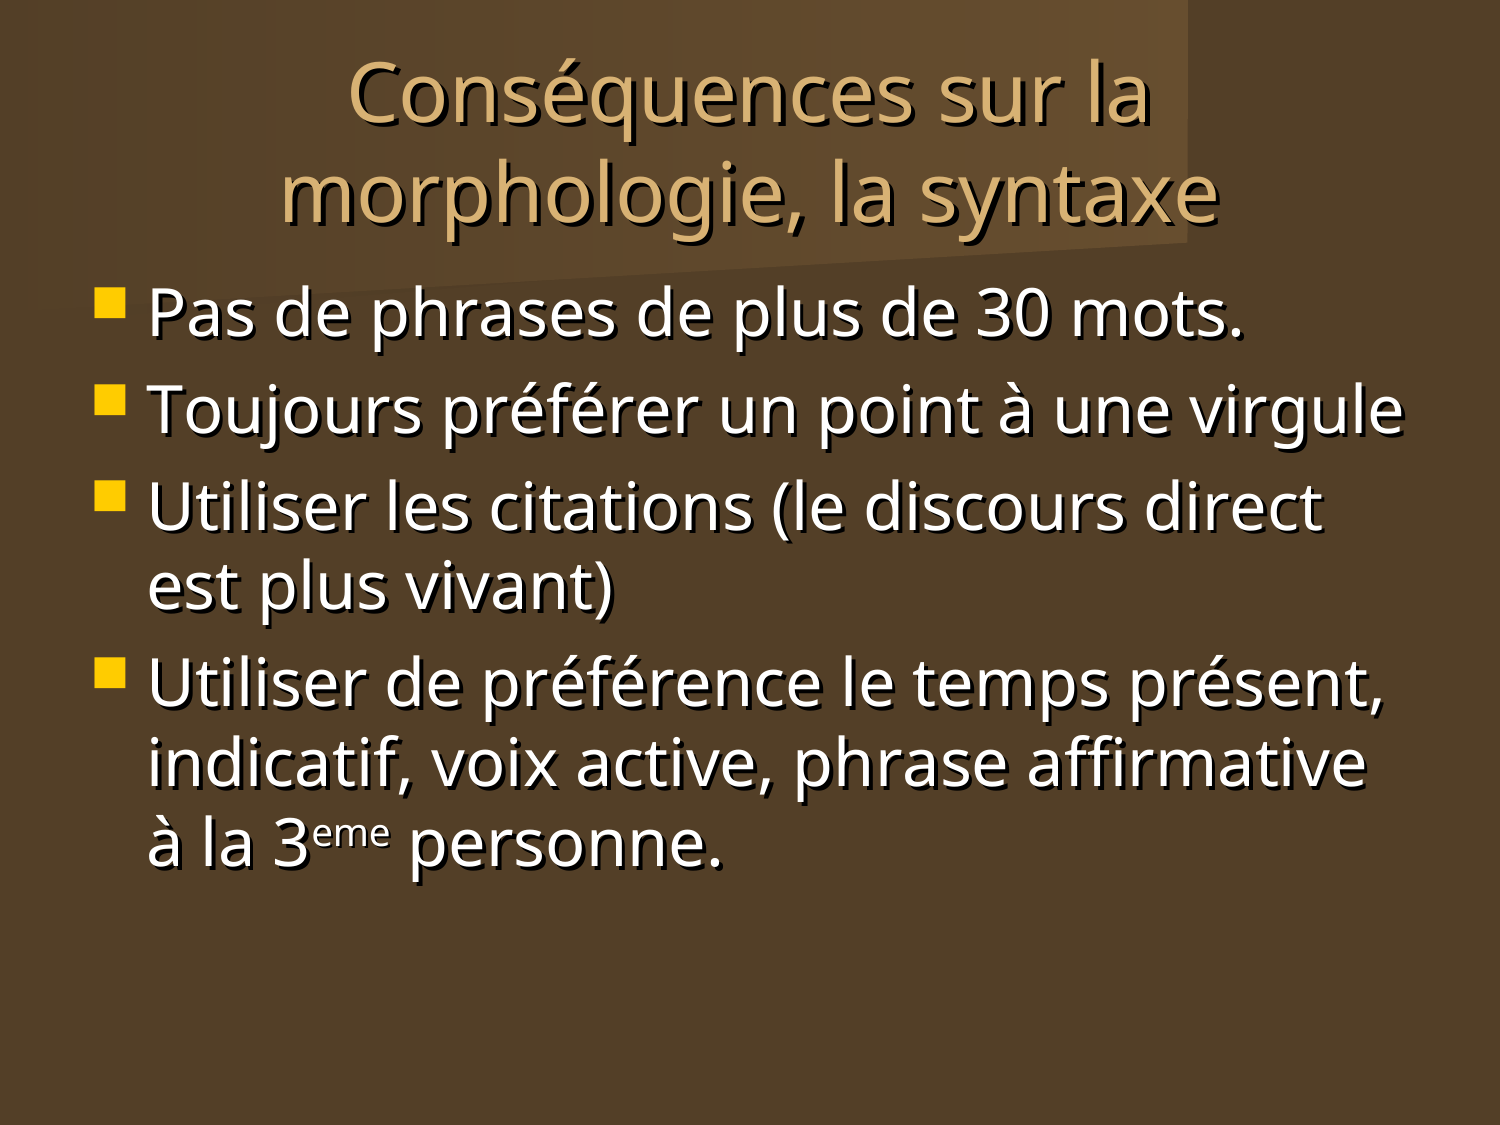

# Conséquences sur la morphologie, la syntaxe
Pas de phrases de plus de 30 mots.
Toujours préférer un point à une virgule
Utiliser les citations (le discours direct est plus vivant)
Utiliser de préférence le temps présent, indicatif, voix active, phrase affirmative à la 3eme personne.